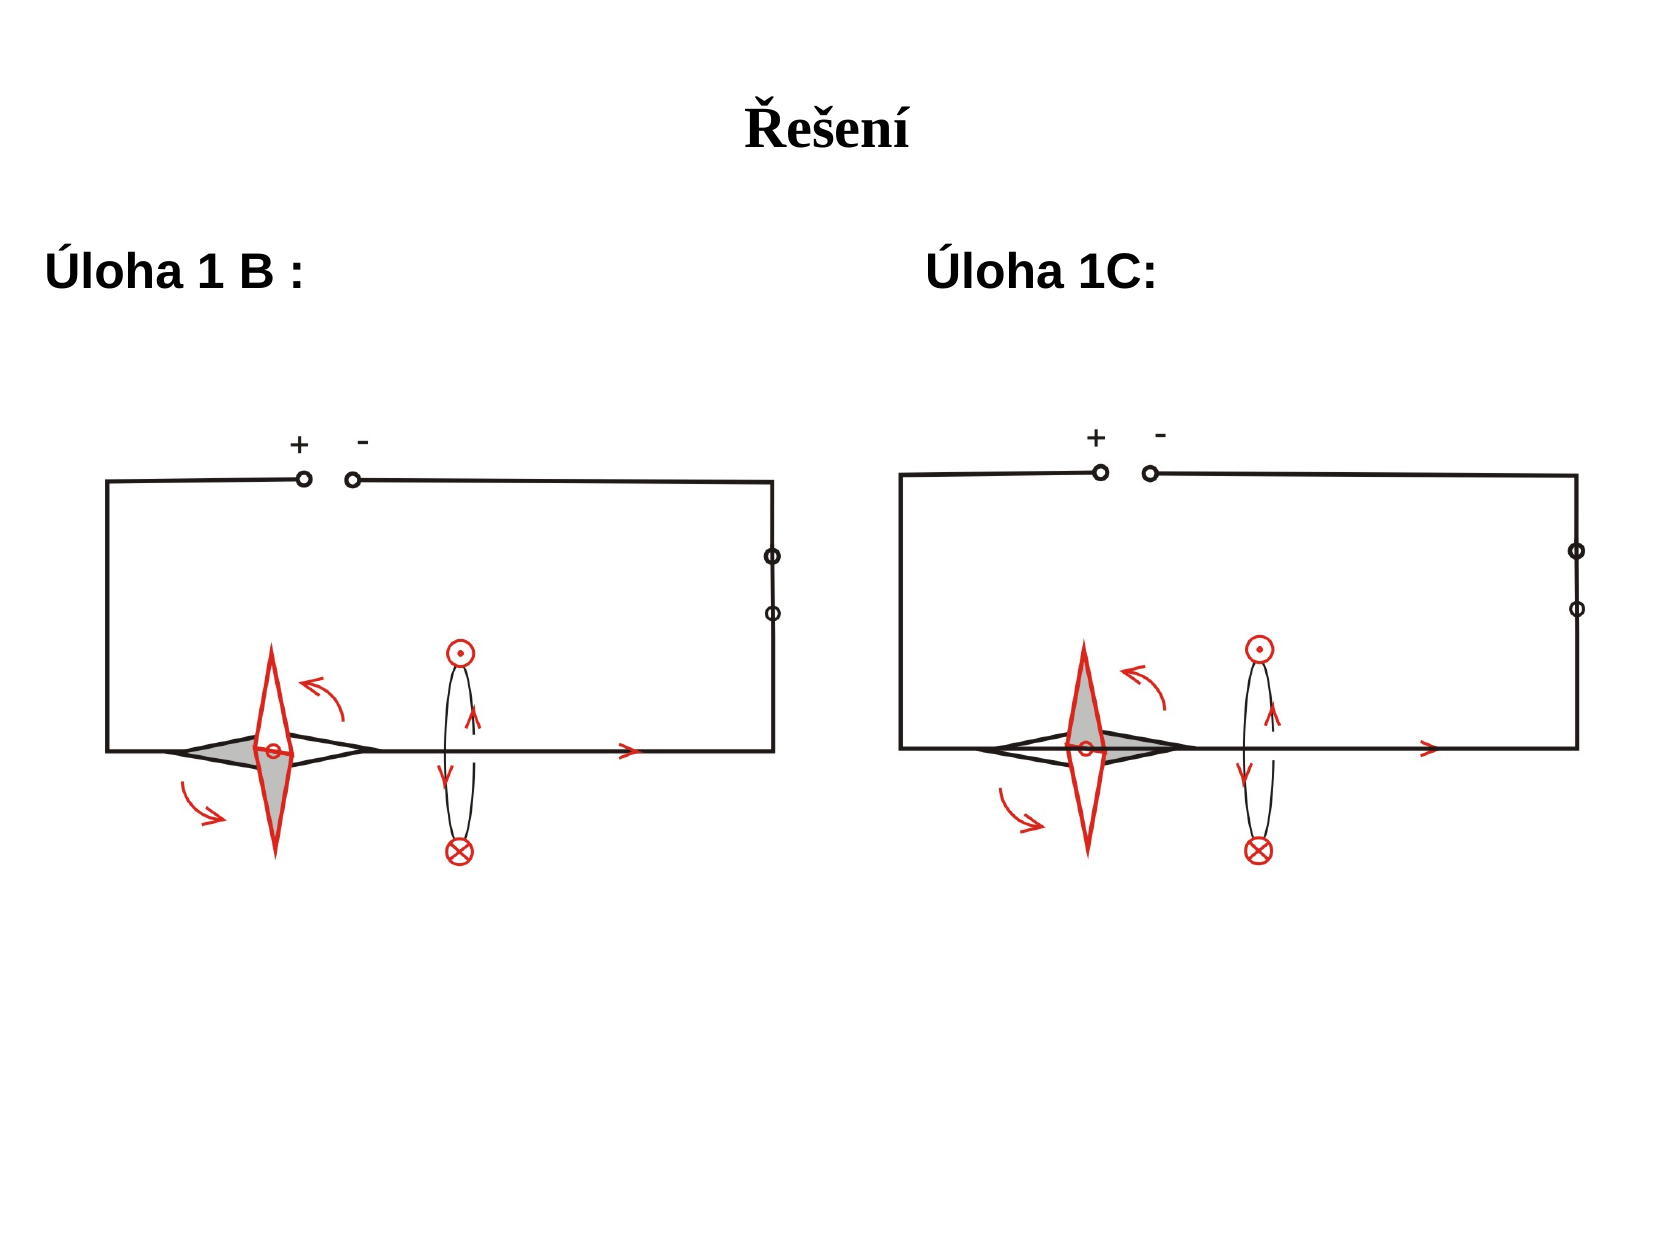

Řešení
Úloha 1 B :	 Úloha 1C: